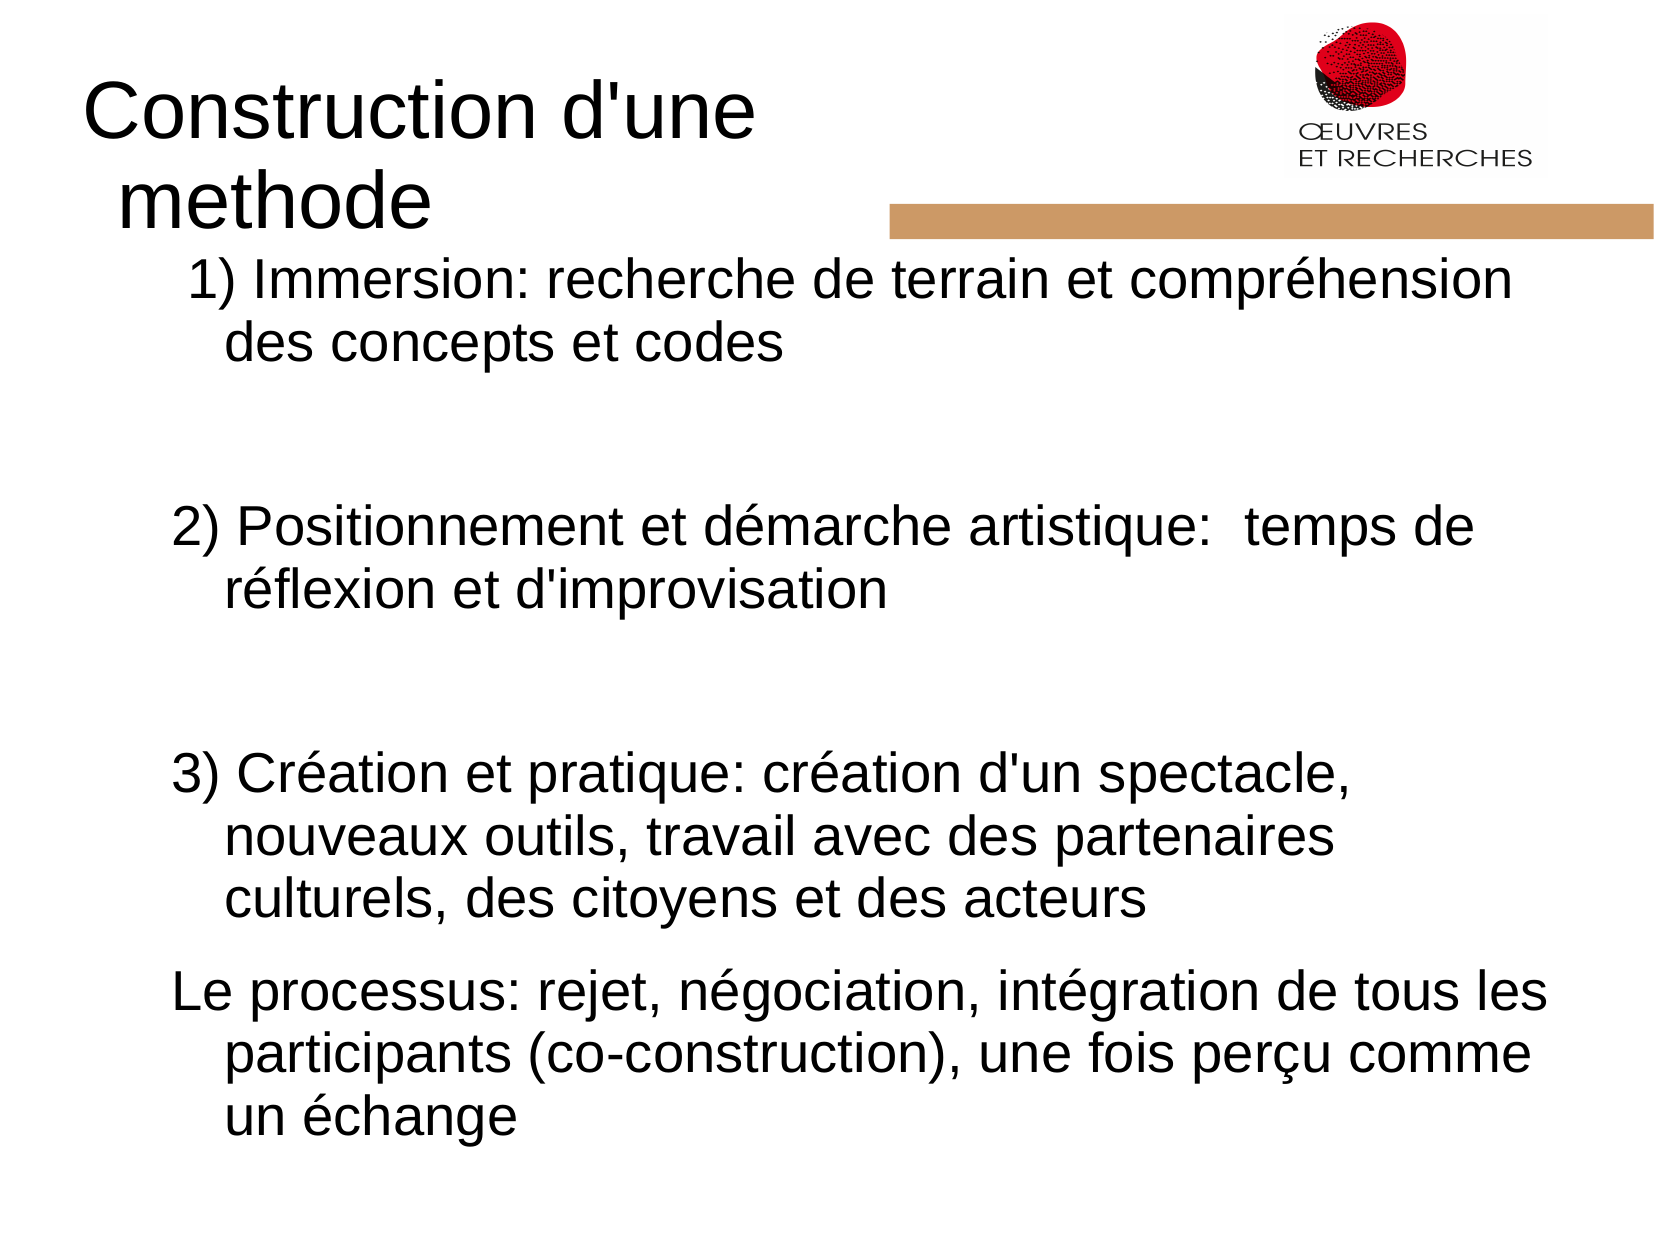

# Construction d'une methode
 1) Immersion: recherche de terrain et compréhension des concepts et codes
2) Positionnement et démarche artistique: temps de réflexion et d'improvisation
3) Création et pratique: création d'un spectacle, nouveaux outils, travail avec des partenaires culturels, des citoyens et des acteurs
Le processus: rejet, négociation, intégration de tous les participants (co-construction), une fois perçu comme un échange